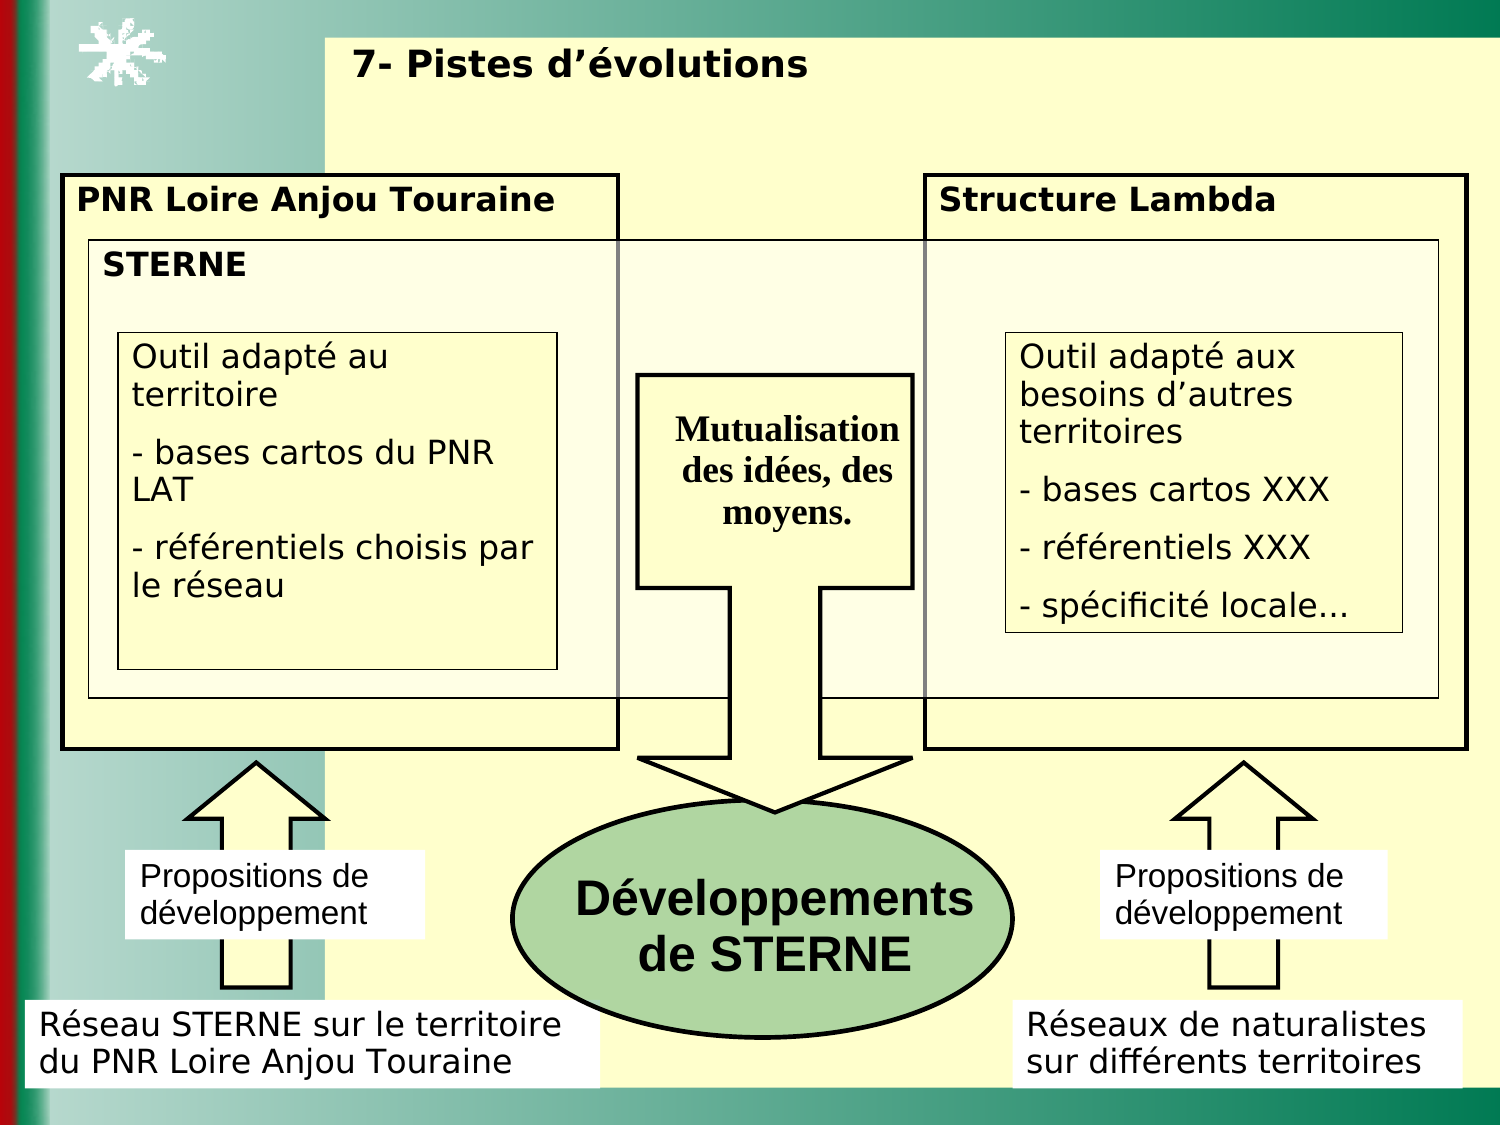

7- Pistes d’évolutions
PNR Loire Anjou Touraine
Structure Lambda
STERNE
Outil adapté au territoire
- bases cartos du PNR LAT
- référentiels choisis par le réseau
Outil adapté aux besoins d’autres territoires
- bases cartos XXX
- référentiels XXX
- spécificité locale...
Mutualisation des idées, des moyens.
Propositions de développement
Propositions de développement
Développements de STERNE
Réseau STERNE sur le territoire du PNR Loire Anjou Touraine
Réseaux de naturalistes sur différents territoires